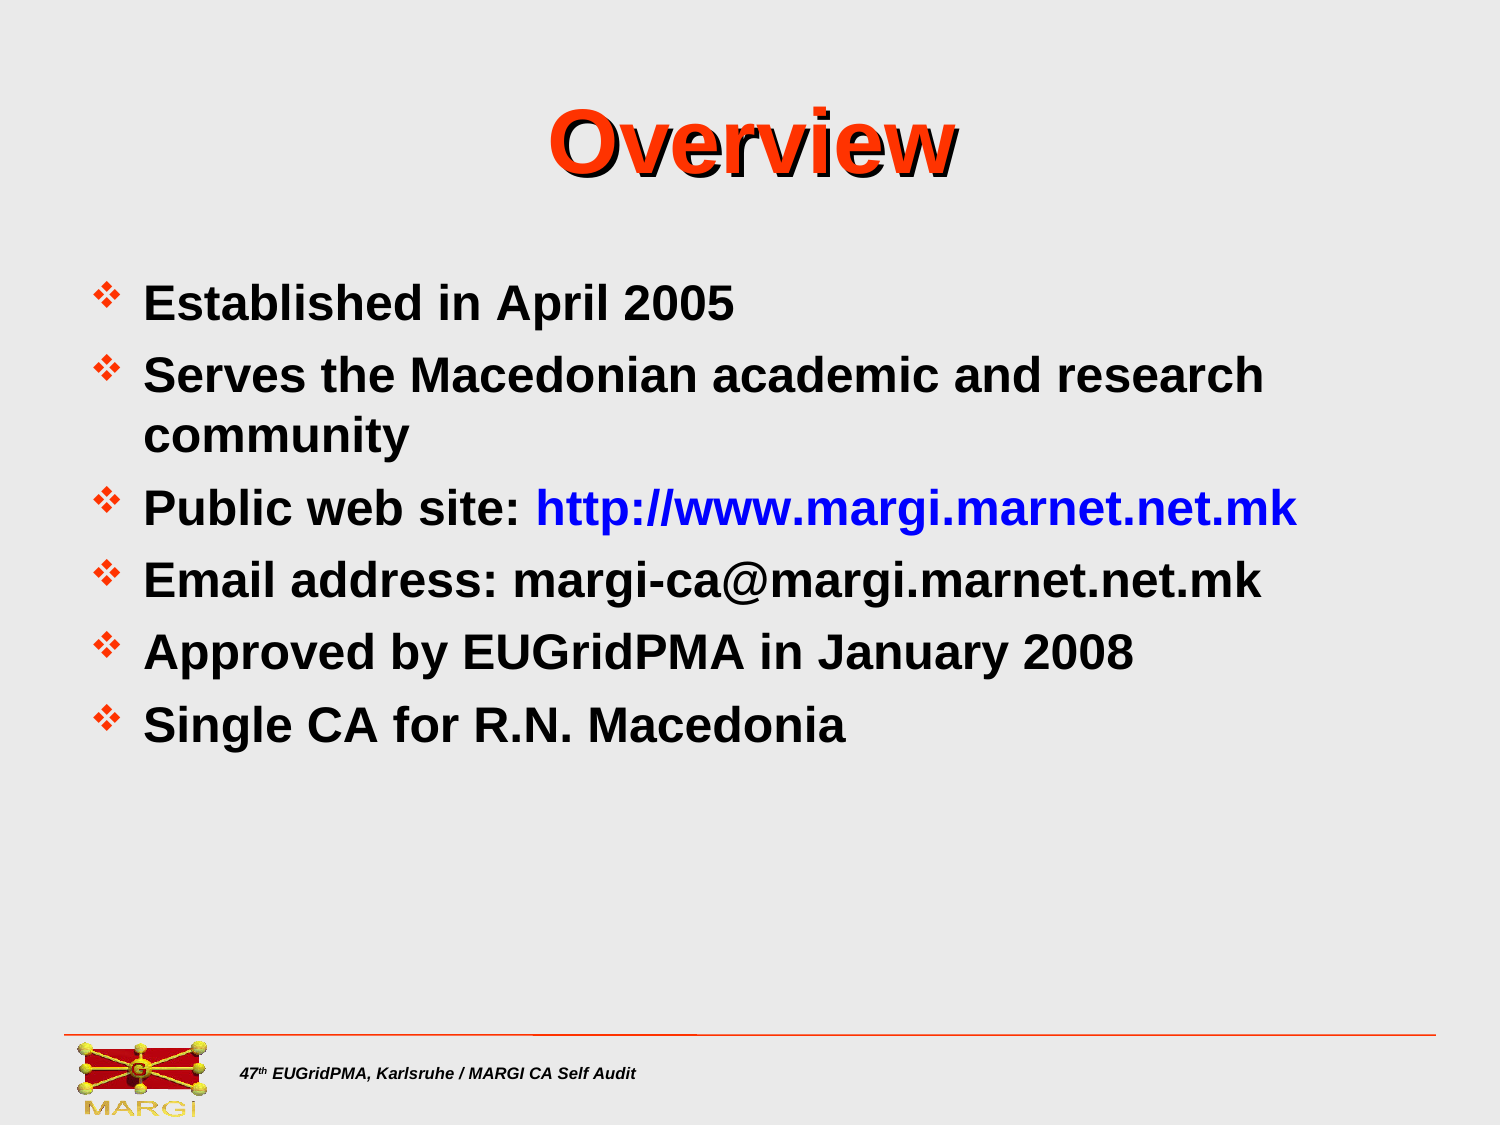

Overview
Established in April 2005
Serves the Macedonian academic and research community
Public web site: http://www.margi.marnet.net.mk
Email address: margi-ca@margi.marnet.net.mk
Approved by EUGridPMA in January 2008
Single CA for R.N. Macedonia